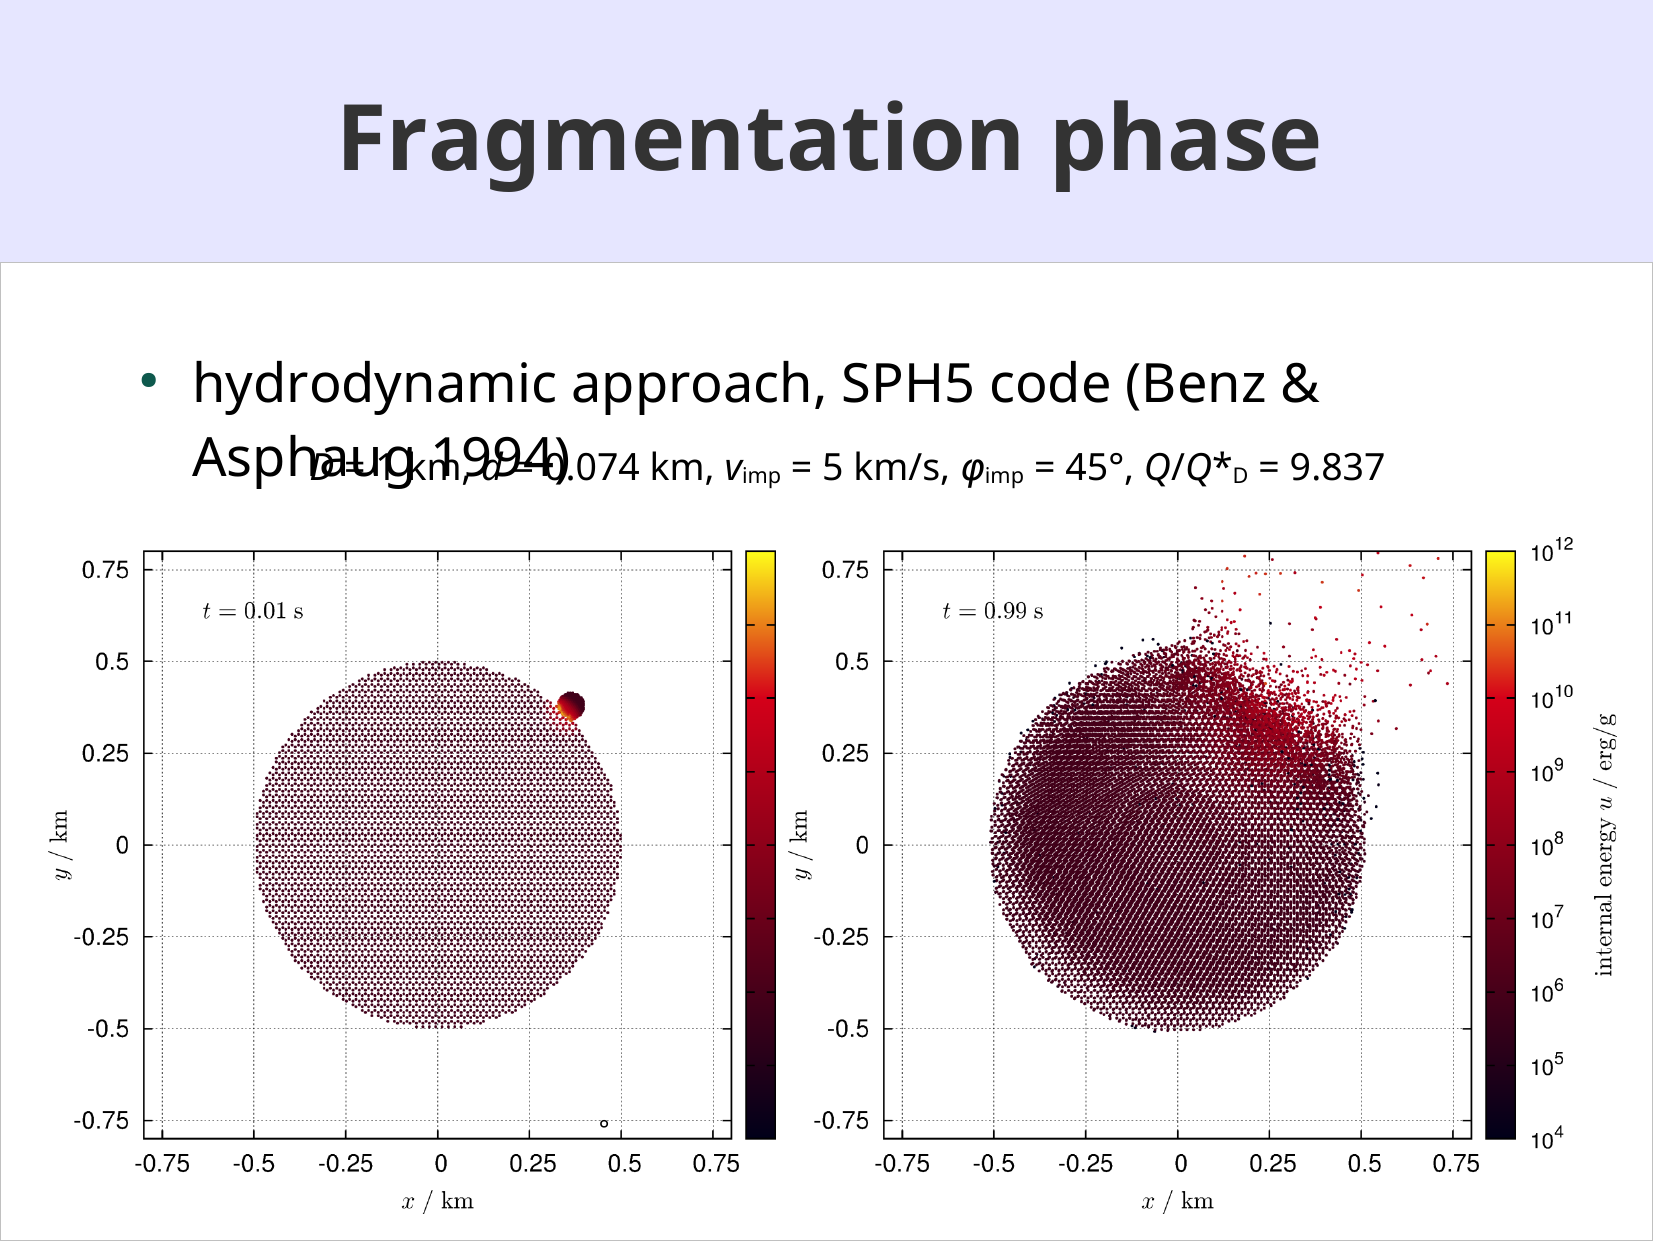

# Fragmentation phase
hydrodynamic approach, SPH5 code (Benz & Asphaug 1994)
D = 1 km, d = 0.074 km, vimp = 5 km/s, φimp = 45°, Q/Q*D = 9.837